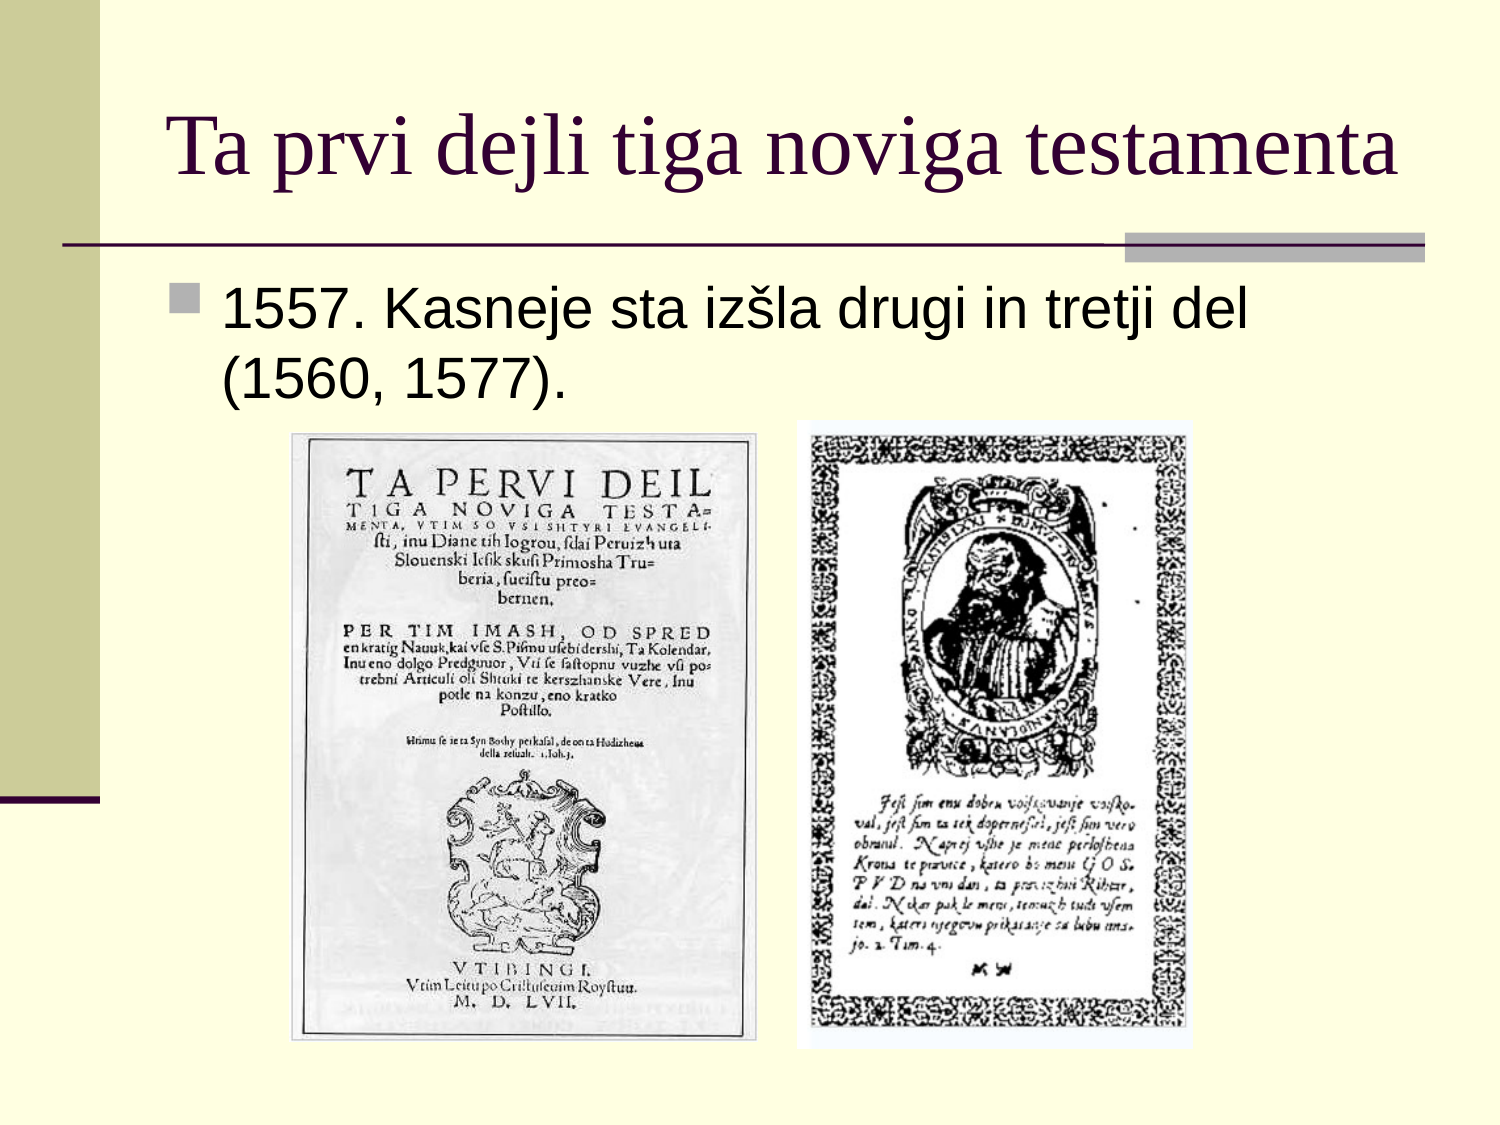

# Ta prvi dejli tiga noviga testamenta
1557. Kasneje sta izšla drugi in tretji del (1560, 1577).